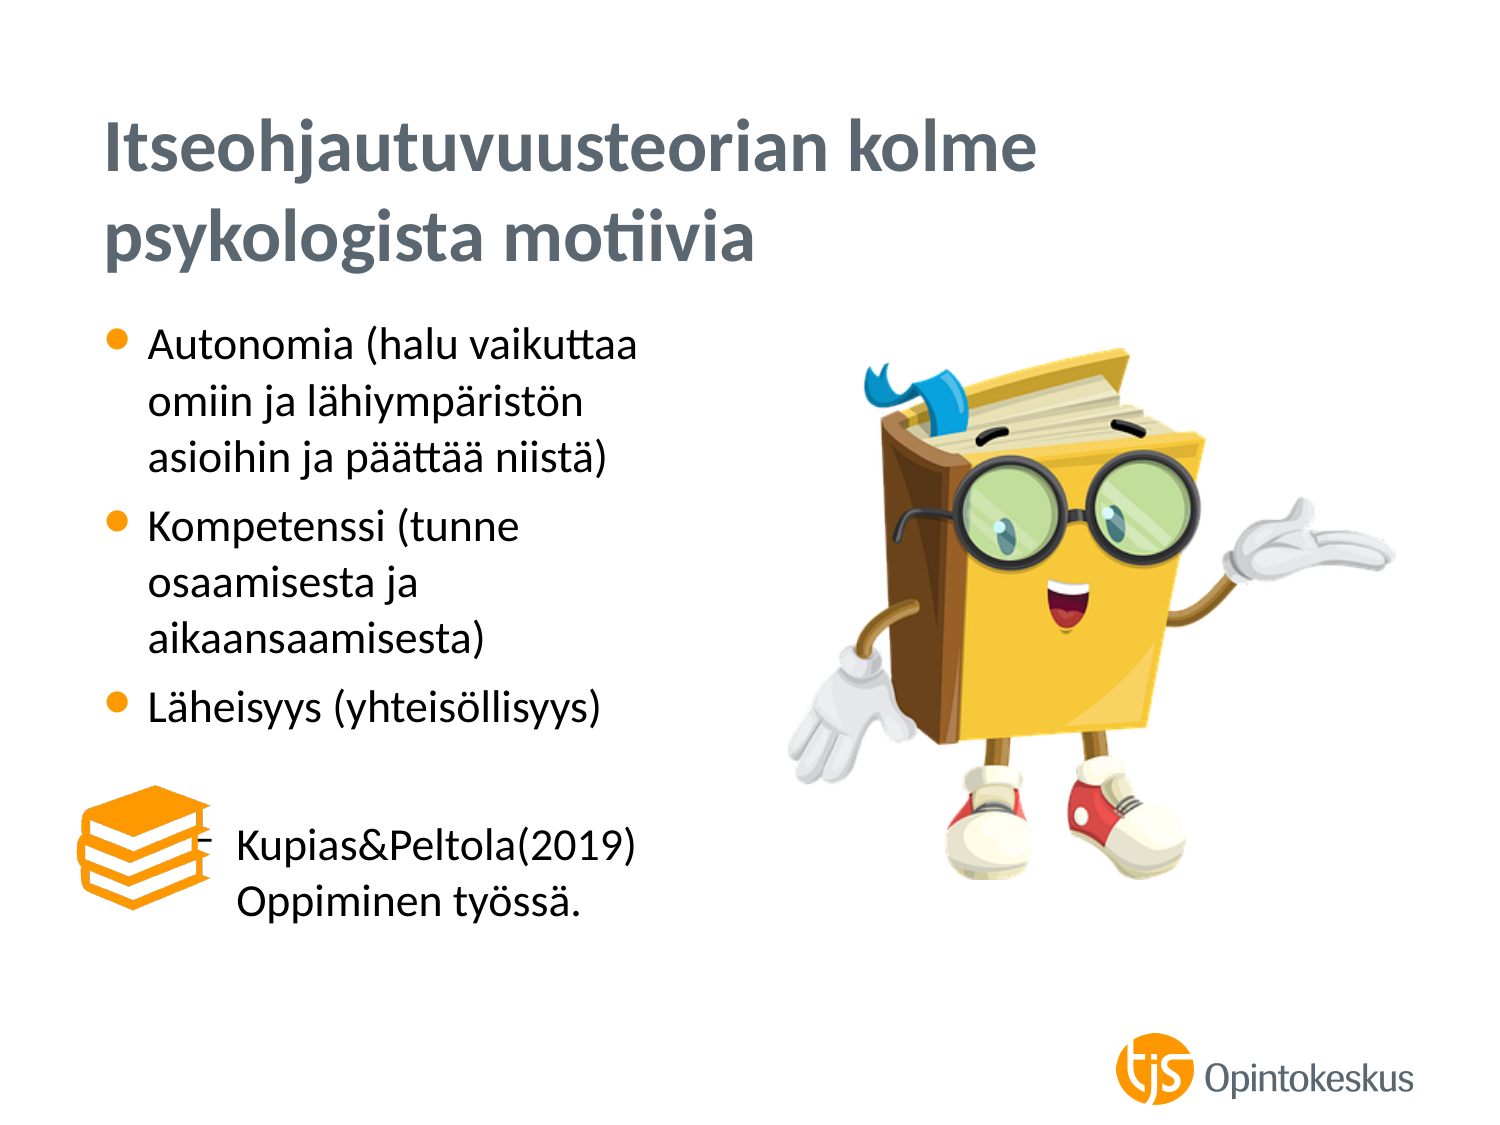

Itseohjautuvuusteorian kolme psykologista motiivia
# Autonomia (halu vaikuttaa omiin ja lähiympäristön asioihin ja päättää niistä)
Kompetenssi (tunne osaamisesta ja aikaansaamisesta)
Läheisyys (yhteisöllisyys)
Kupias&Peltola(2019) Oppiminen työssä.